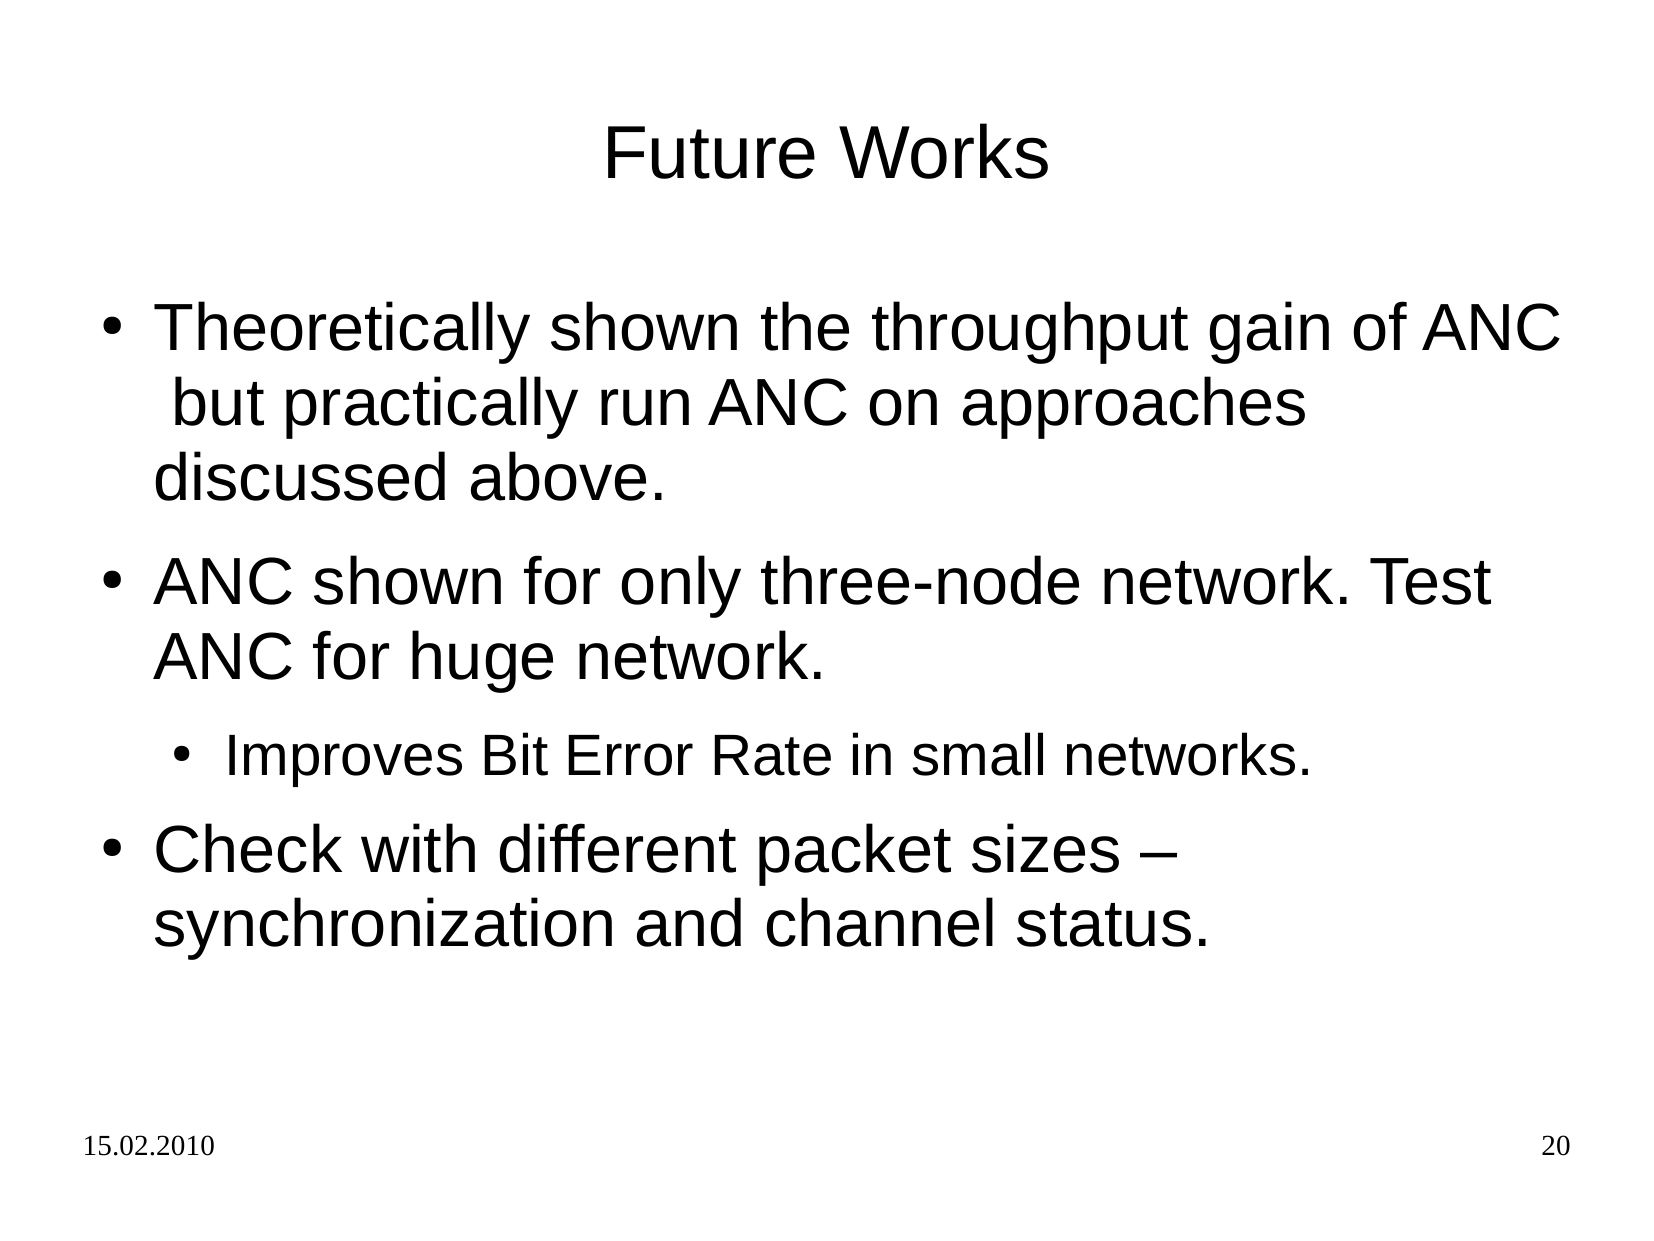

# Future Works
Theoretically shown the throughput gain of ANC but practically run ANC on approaches discussed above.
ANC shown for only three-node network. Test ANC for huge network.
Improves Bit Error Rate in small networks.
Check with different packet sizes – synchronization and channel status.
15.02.2010
20